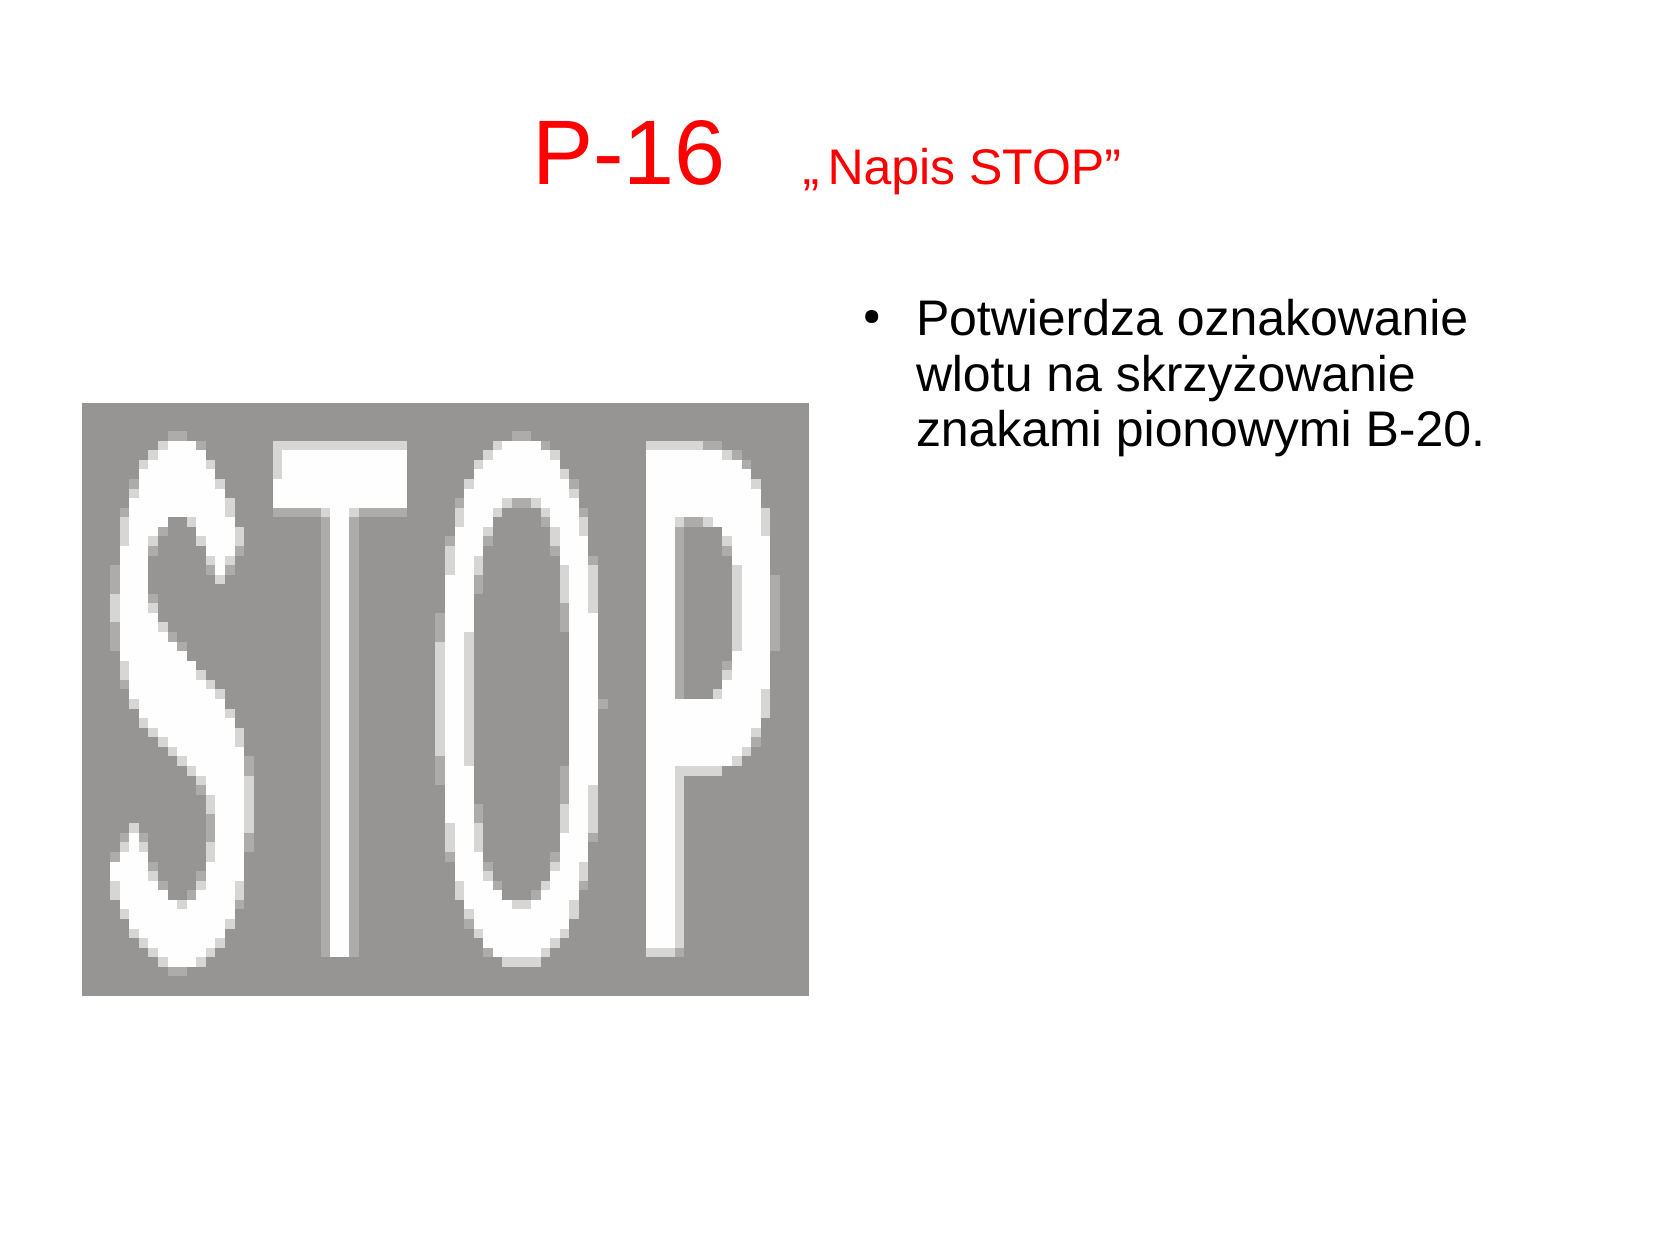

# P-16 „	Napis STOP”
Potwierdza oznakowanie wlotu na skrzyżowanie znakami pionowymi B-20.